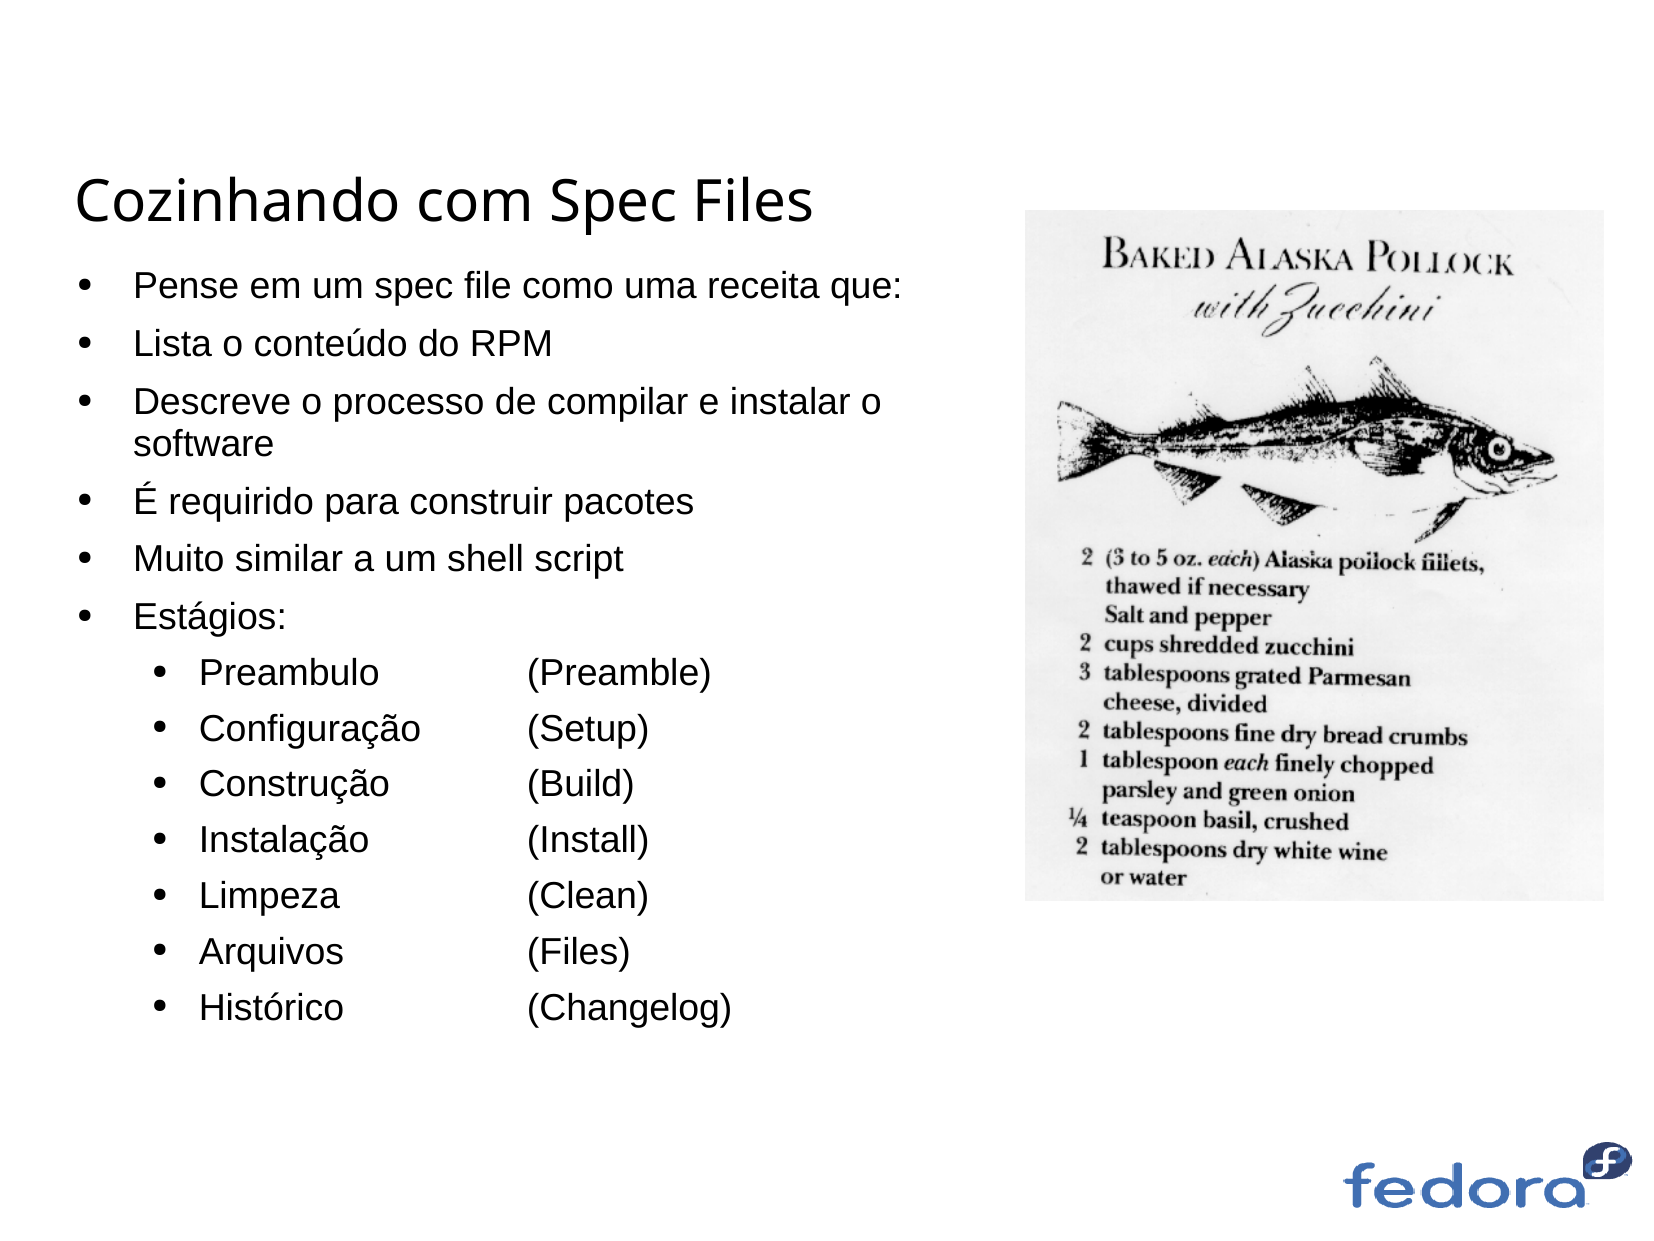

# Cozinhando com Spec Files
Pense em um spec file como uma receita que:
Lista o conteúdo do RPM
Descreve o processo de compilar e instalar o software
É requirido para construir pacotes
Muito similar a um shell script
Estágios:
Preambulo 	(Preamble)
Configuração 	(Setup)
Construção 	(Build)
Instalação 	(Install)
Limpeza 		(Clean)
Arquivos 		(Files)
Histórico 		(Changelog)